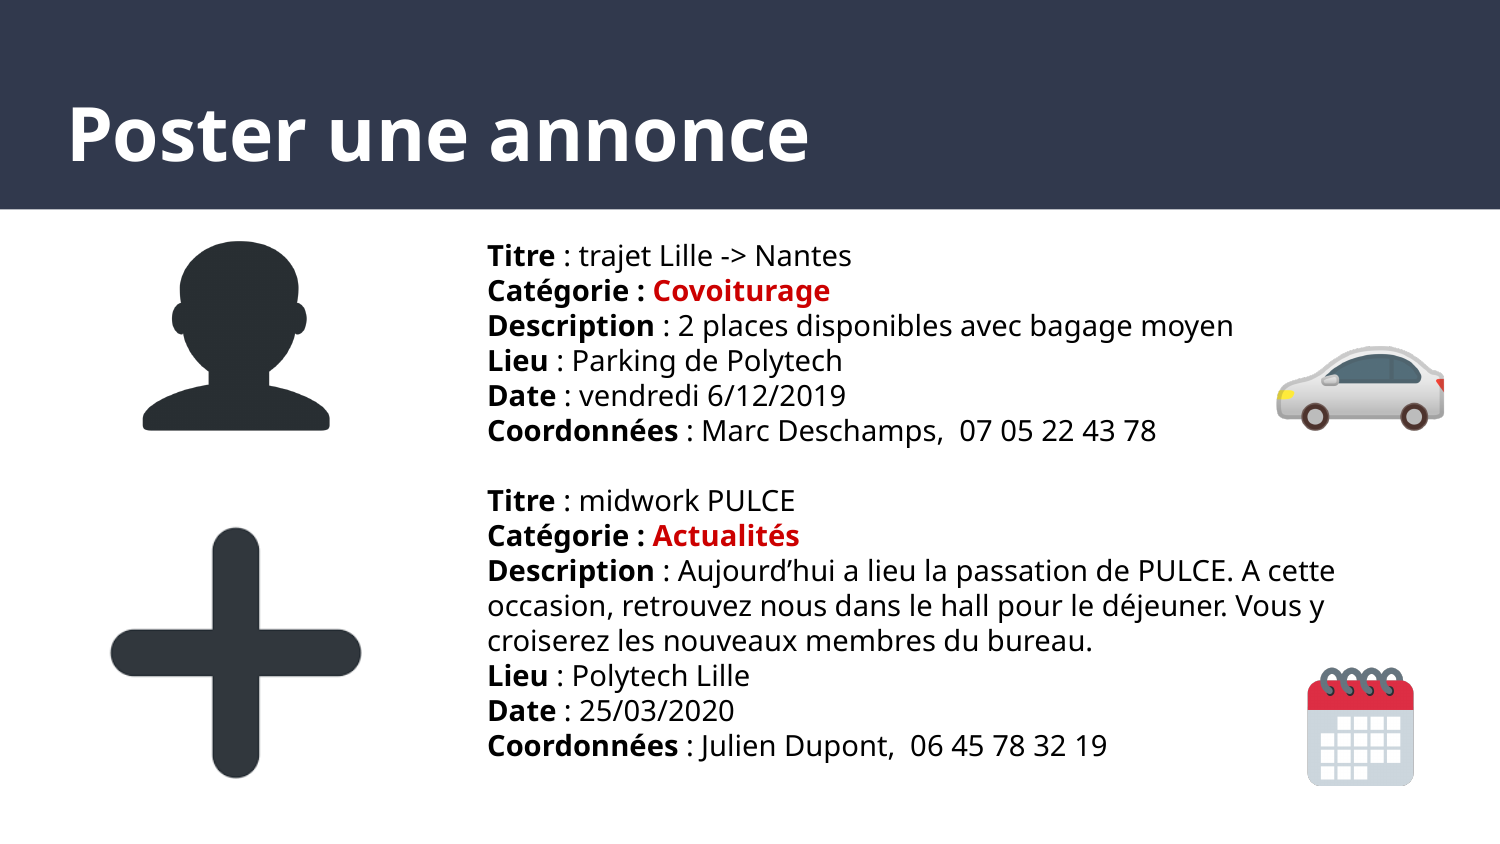

# Poster une annonce
Titre : trajet Lille -> Nantes
Catégorie : Covoiturage
Description : 2 places disponibles avec bagage moyen
Lieu : Parking de Polytech
Date : vendredi 6/12/2019
Coordonnées : Marc Deschamps, 07 05 22 43 78
Titre : midwork PULCE
Catégorie : Actualités
Description : Aujourd’hui a lieu la passation de PULCE. A cette occasion, retrouvez nous dans le hall pour le déjeuner. Vous y croiserez les nouveaux membres du bureau.
Lieu : Polytech Lille
Date : 25/03/2020
Coordonnées : Julien Dupont, 06 45 78 32 19